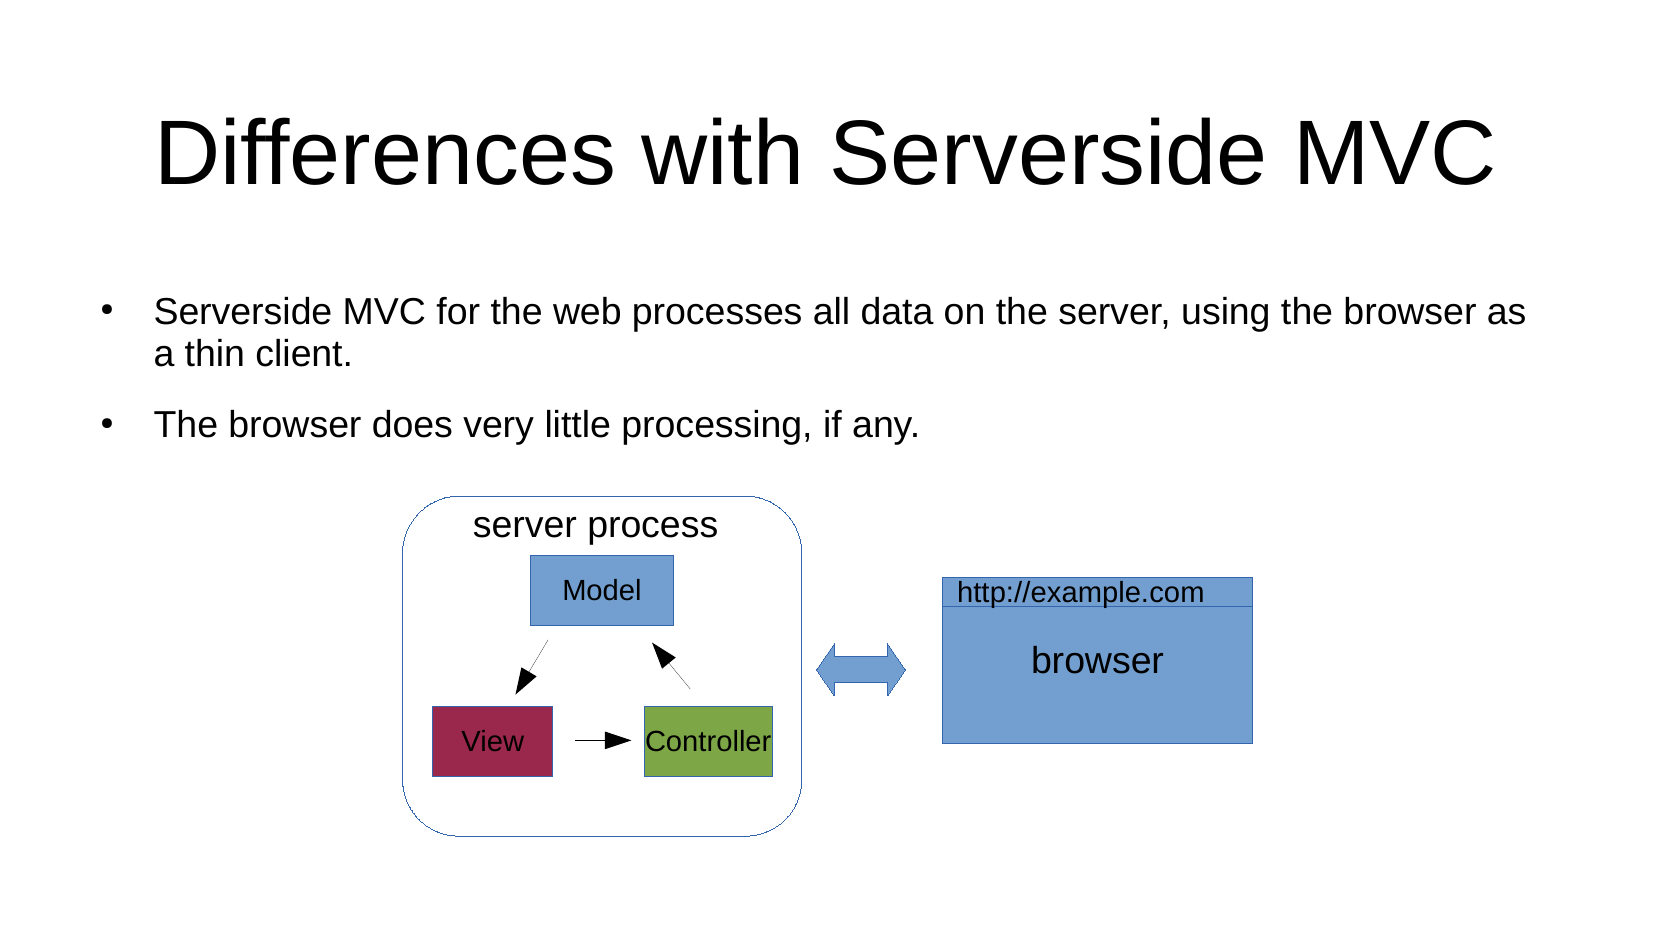

# Differences with Serverside MVC
Serverside MVC for the web processes all data on the server, using the browser as a thin client.
The browser does very little processing, if any.
server process
Model
http://example.com
browser
View
Controller